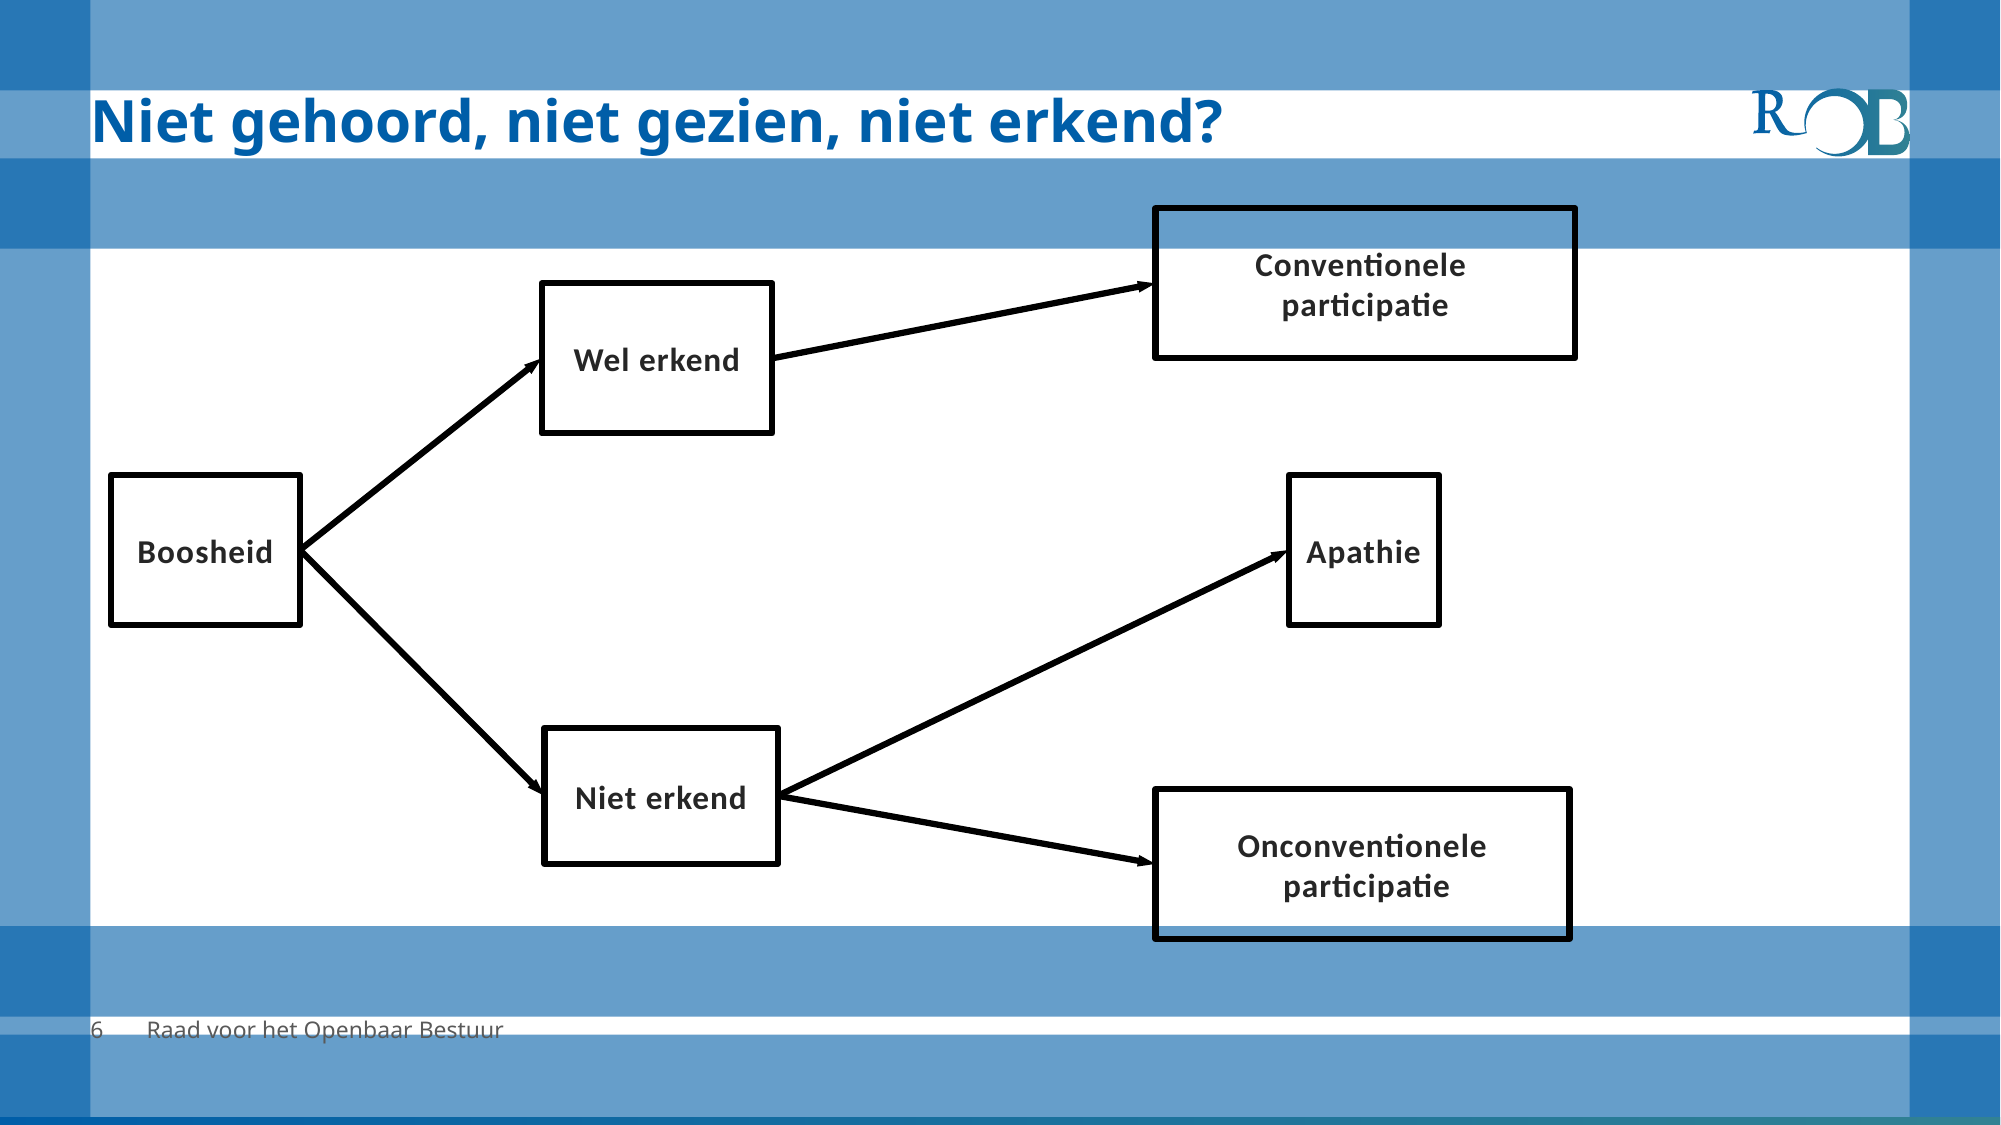

# Niet gehoord, niet gezien, niet erkend?
Conventionele
participatie
Wel erkend
Boosheid
Apathie
Niet erkend
Onconventionele
 participatie
Raad voor het Openbaar Bestuur